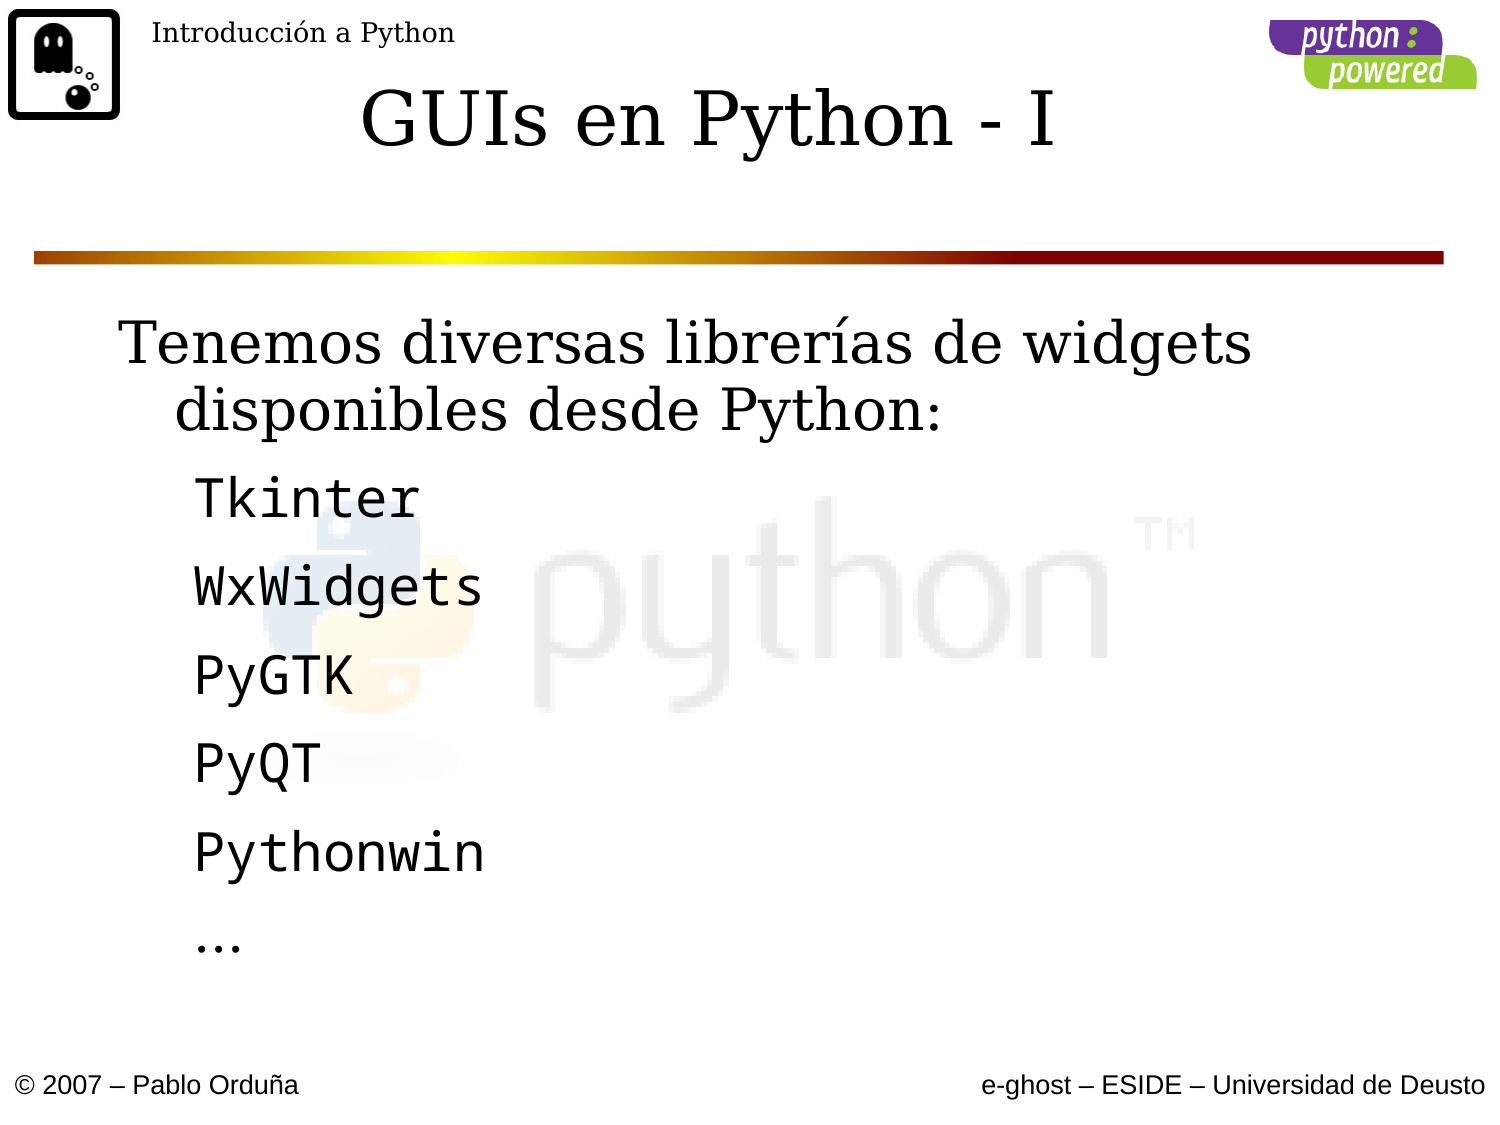

# GUIs en Python - I
Tenemos diversas librerías de widgets disponibles desde Python:
Tkinter
WxWidgets
PyGTK
PyQT
Pythonwin
...